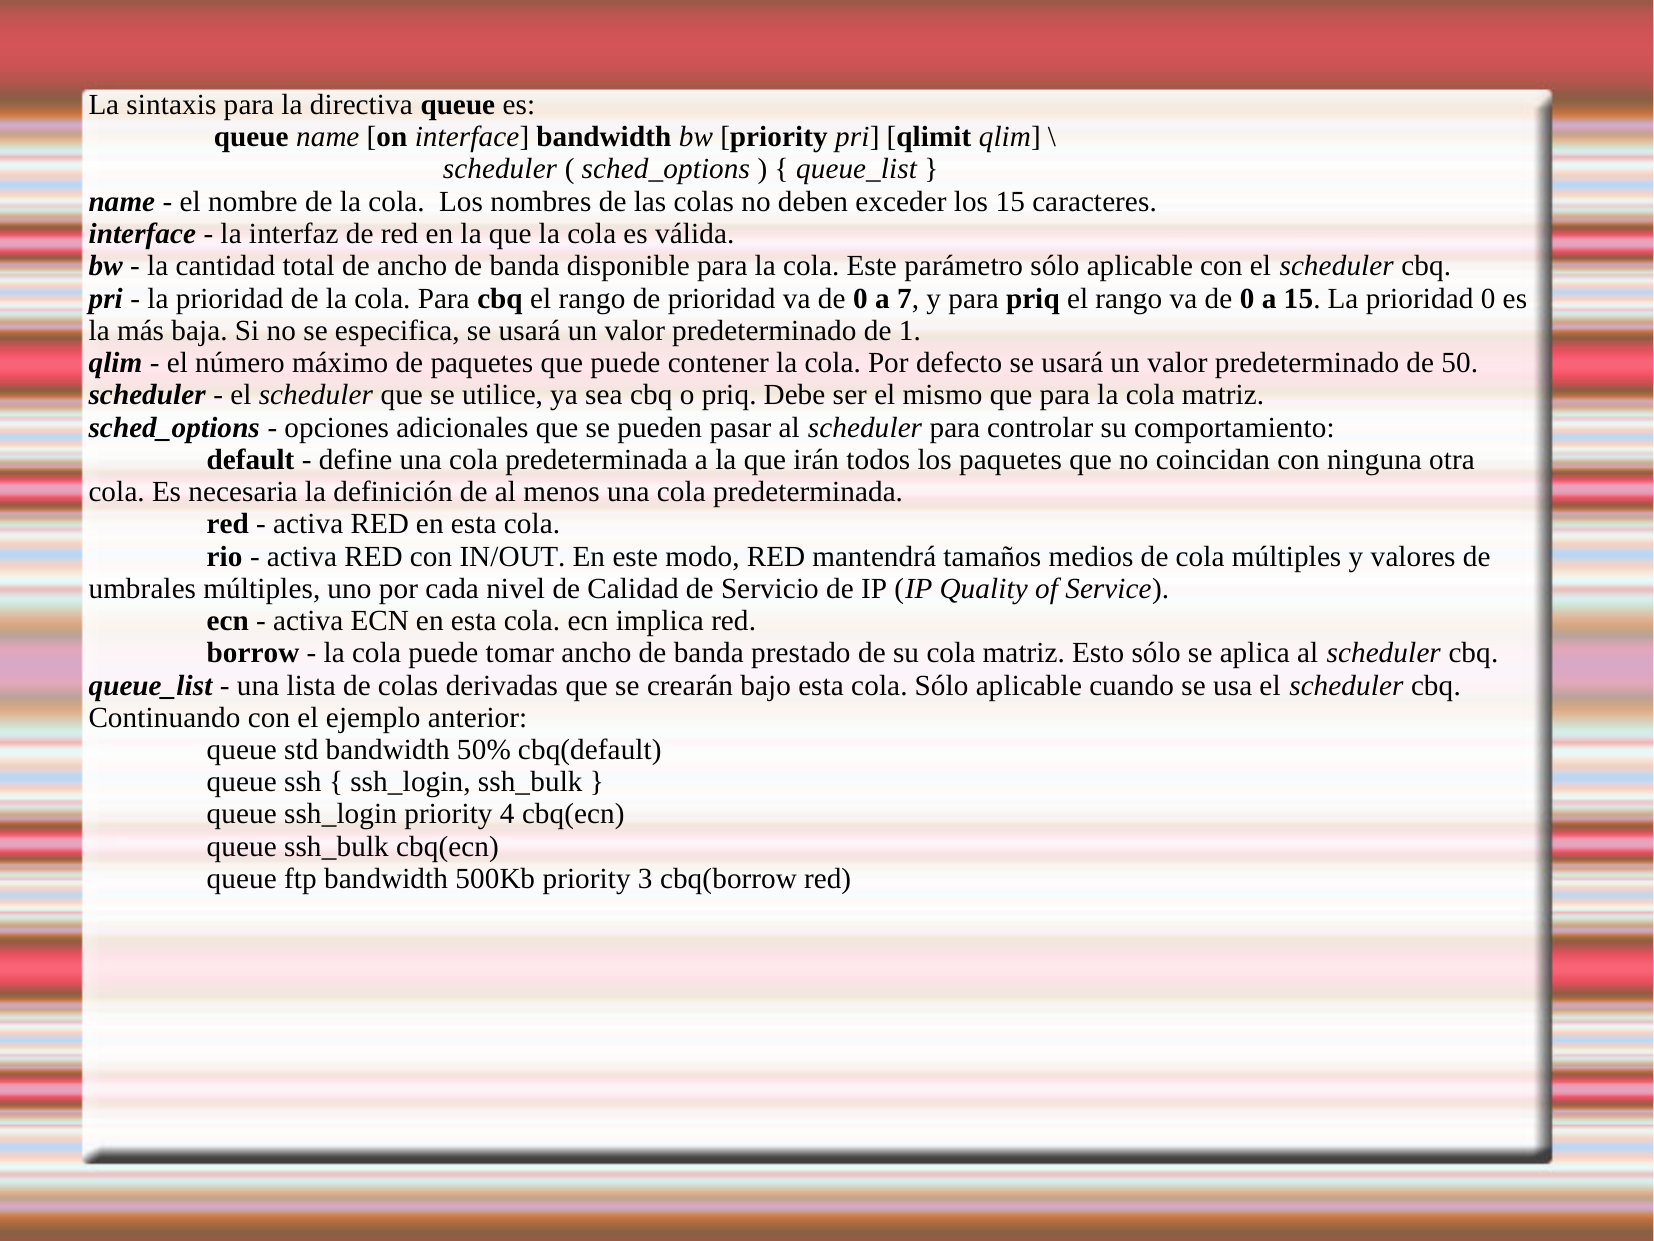

La sintaxis para la directiva queue es:
	 queue name [on interface] bandwidth bw [priority pri] [qlimit qlim] \
			scheduler ( sched_options ) { queue_list }
name - el nombre de la cola. Los nombres de las colas no deben exceder los 15 caracteres.
interface - la interfaz de red en la que la cola es válida.
bw - la cantidad total de ancho de banda disponible para la cola. Este parámetro sólo aplicable con el scheduler cbq.
pri - la prioridad de la cola. Para cbq el rango de prioridad va de 0 a 7, y para priq el rango va de 0 a 15. La prioridad 0 es la más baja. Si no se especifica, se usará un valor predeterminado de 1.
qlim - el número máximo de paquetes que puede contener la cola. Por defecto se usará un valor predeterminado de 50.
scheduler - el scheduler que se utilice, ya sea cbq o priq. Debe ser el mismo que para la cola matriz.
sched_options - opciones adicionales que se pueden pasar al scheduler para controlar su comportamiento:
	default - define una cola predeterminada a la que irán todos los paquetes que no coincidan con ninguna otra cola. Es necesaria la definición de al menos una cola predeterminada.
	red - activa RED en esta cola.
	rio - activa RED con IN/OUT. En este modo, RED mantendrá tamaños medios de cola múltiples y valores de umbrales múltiples, uno por cada nivel de Calidad de Servicio de IP (IP Quality of Service).
	ecn - activa ECN en esta cola. ecn implica red.
	borrow - la cola puede tomar ancho de banda prestado de su cola matriz. Esto sólo se aplica al scheduler cbq.
queue_list - una lista de colas derivadas que se crearán bajo esta cola. Sólo aplicable cuando se usa el scheduler cbq.
Continuando con el ejemplo anterior:
	queue std bandwidth 50% cbq(default)
	queue ssh { ssh_login, ssh_bulk }
	queue ssh_login priority 4 cbq(ecn)
	queue ssh_bulk cbq(ecn)
	queue ftp bandwidth 500Kb priority 3 cbq(borrow red)